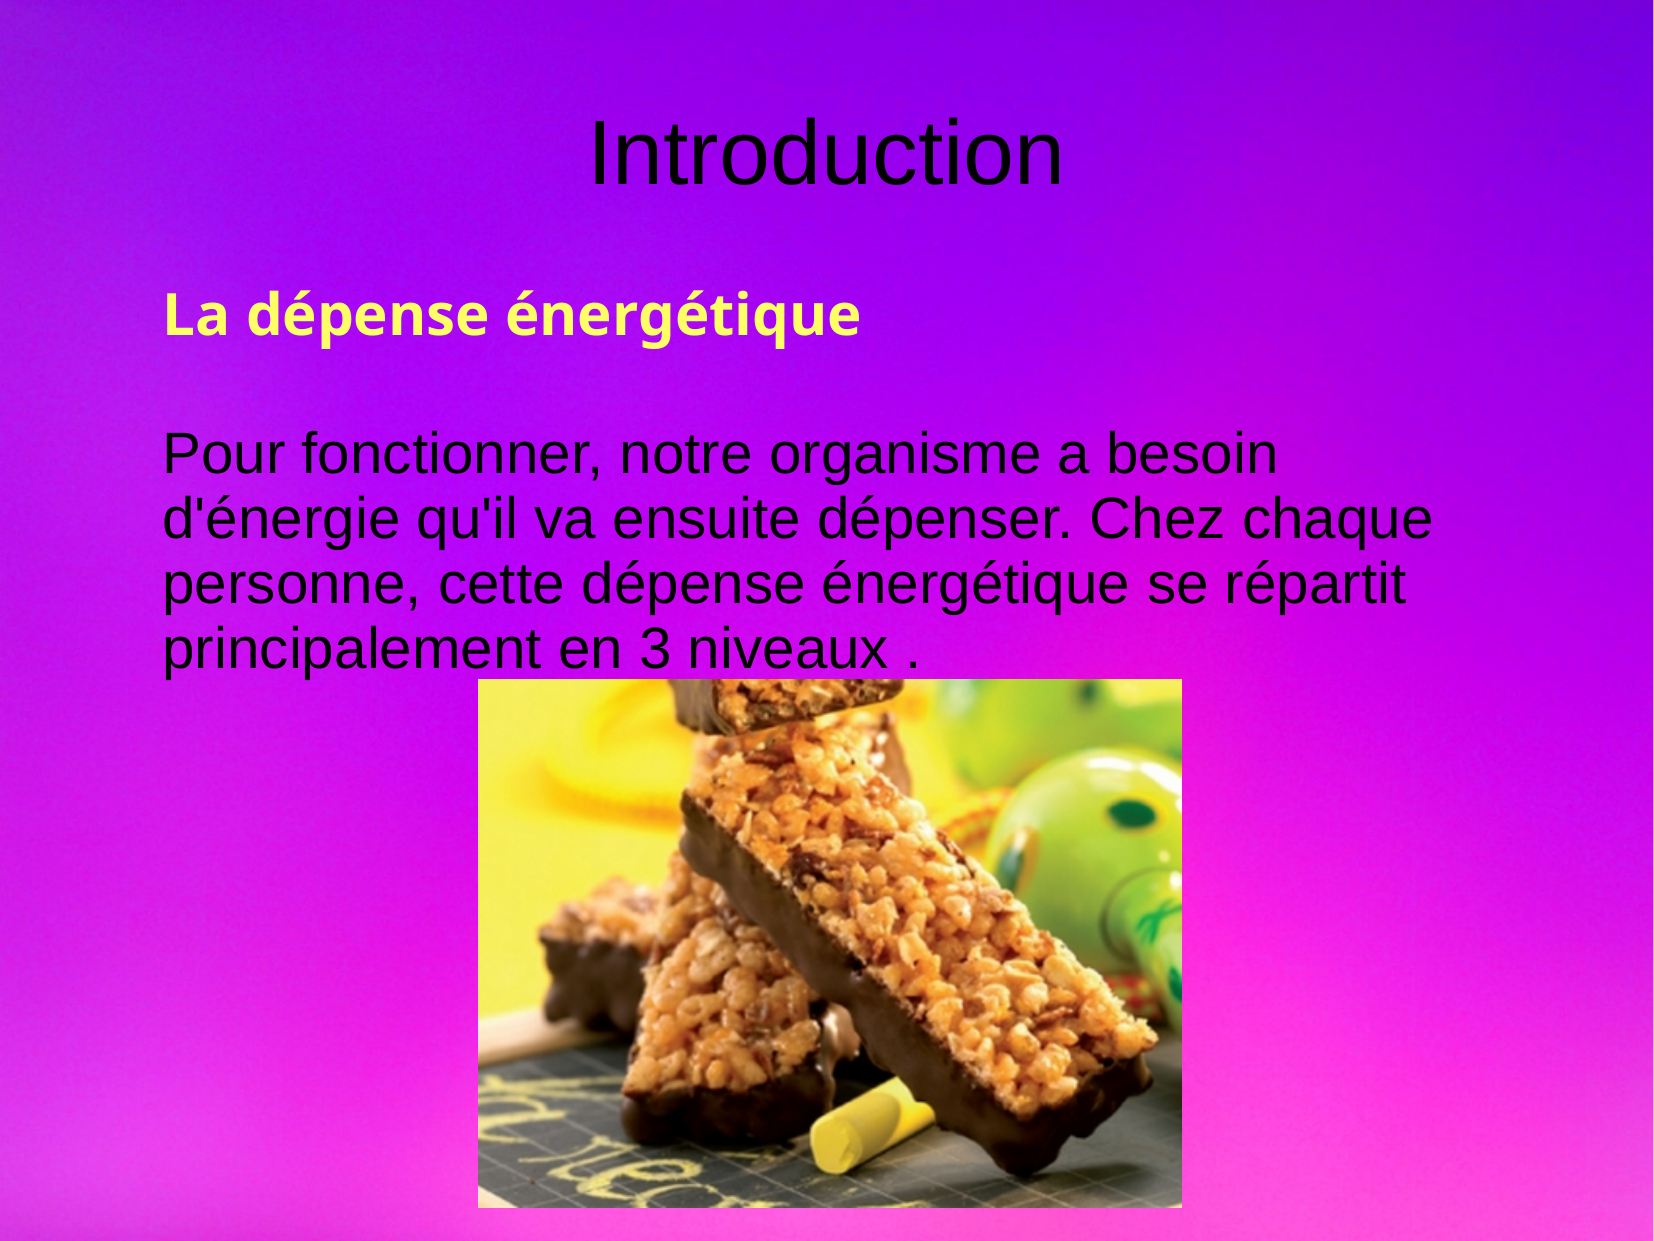

# Introduction
La dépense énergétique
Pour fonctionner, notre organisme a besoin d'énergie qu'il va ensuite dépenser. Chez chaque personne, cette dépense énergétique se répartit principalement en 3 niveaux .